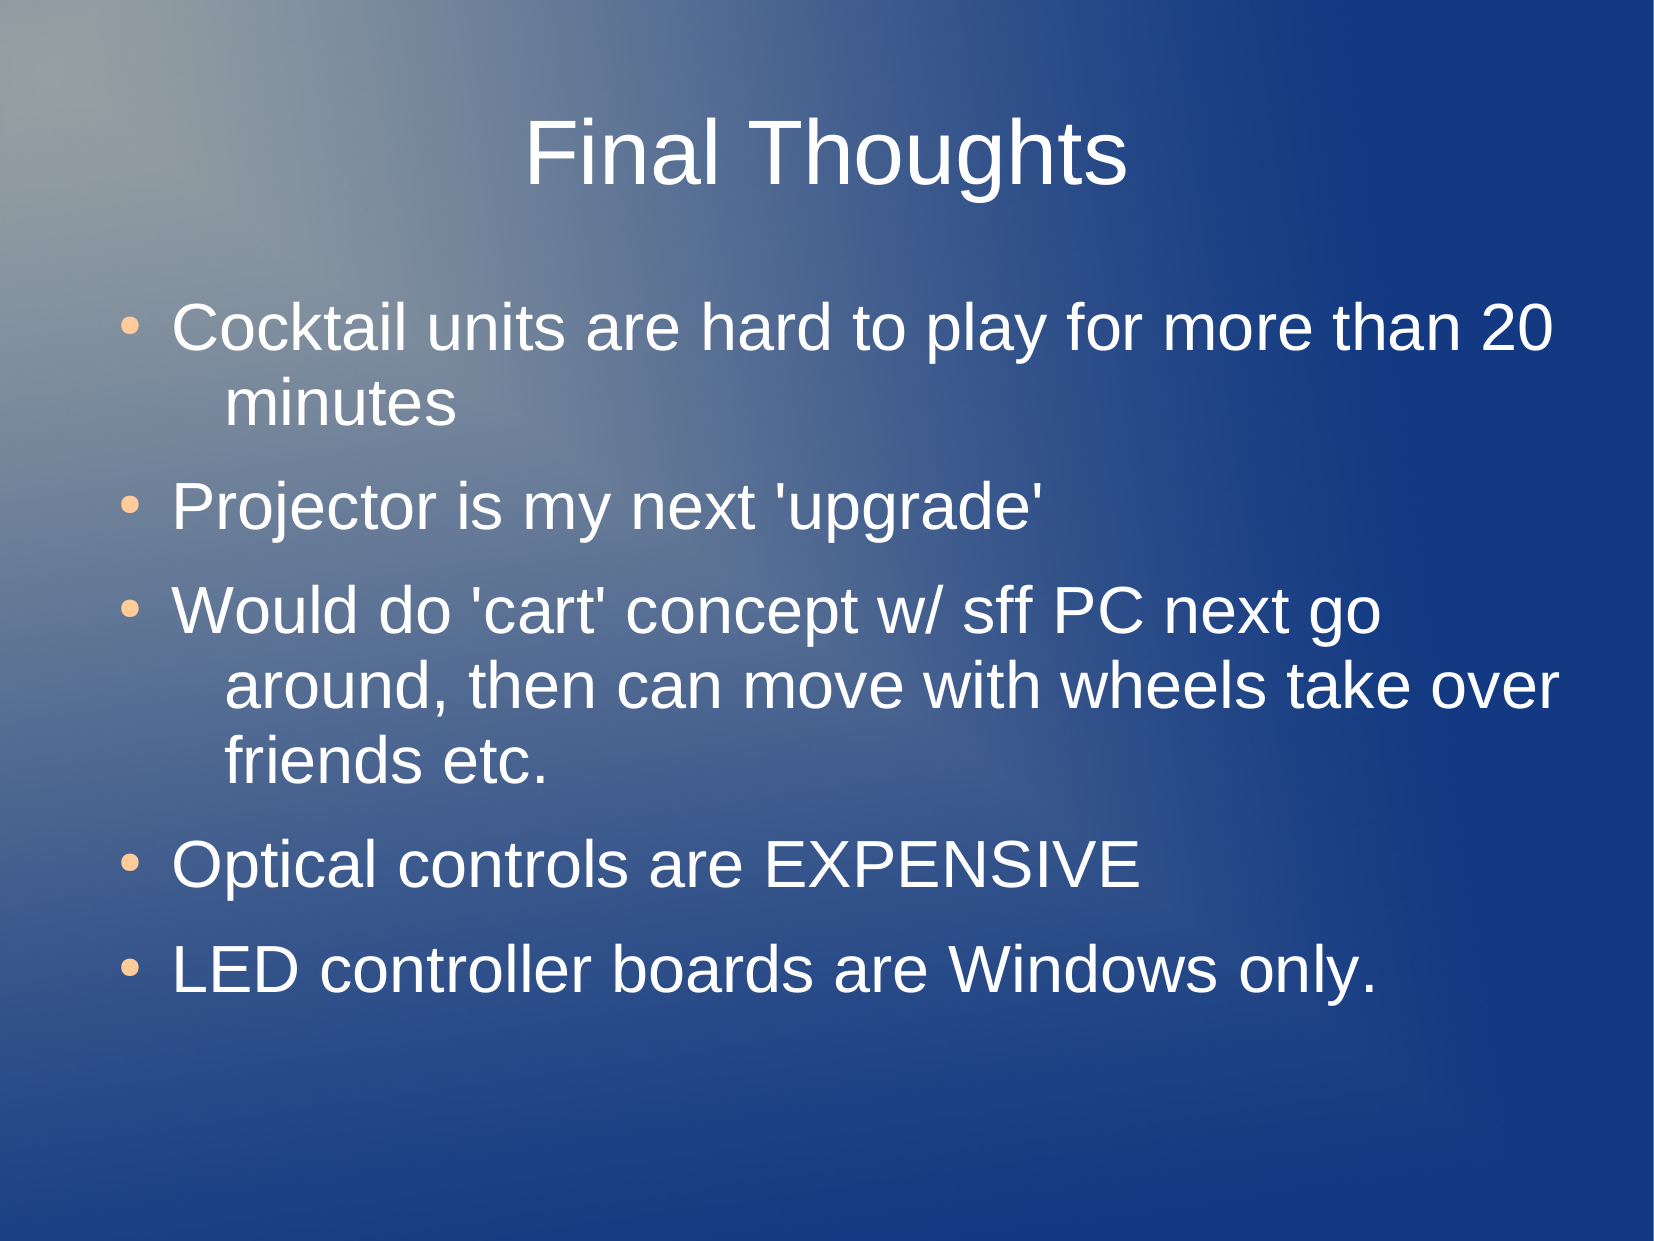

# Final Thoughts
Cocktail units are hard to play for more than 20 minutes
Projector is my next 'upgrade'
Would do 'cart' concept w/ sff PC next go around, then can move with wheels take over friends etc.
Optical controls are EXPENSIVE
LED controller boards are Windows only.